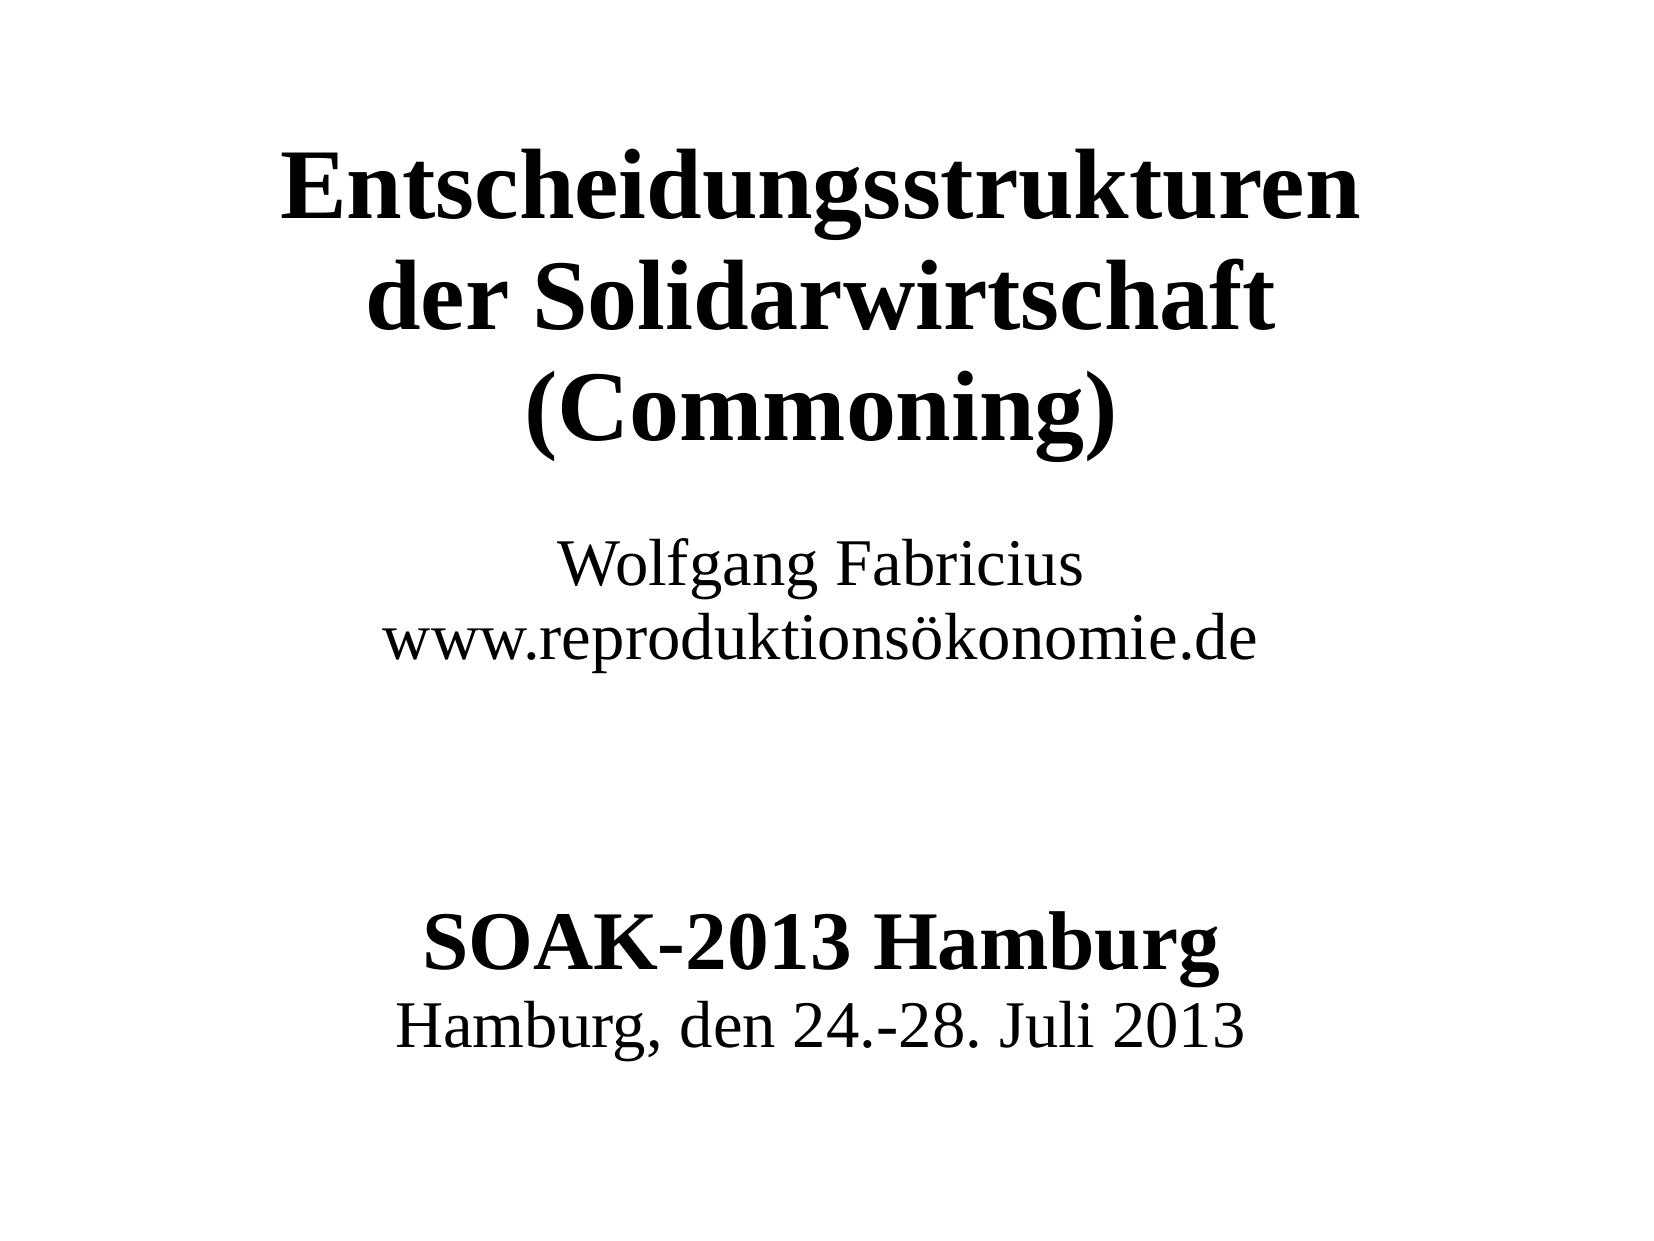

Entscheidungsstrukturen der Solidarwirtschaft (Commoning)
Wolfgang Fabricius
www.reproduktionsökonomie.de
SOAK-2013 Hamburg
Hamburg, den 24.-28. Juli 2013